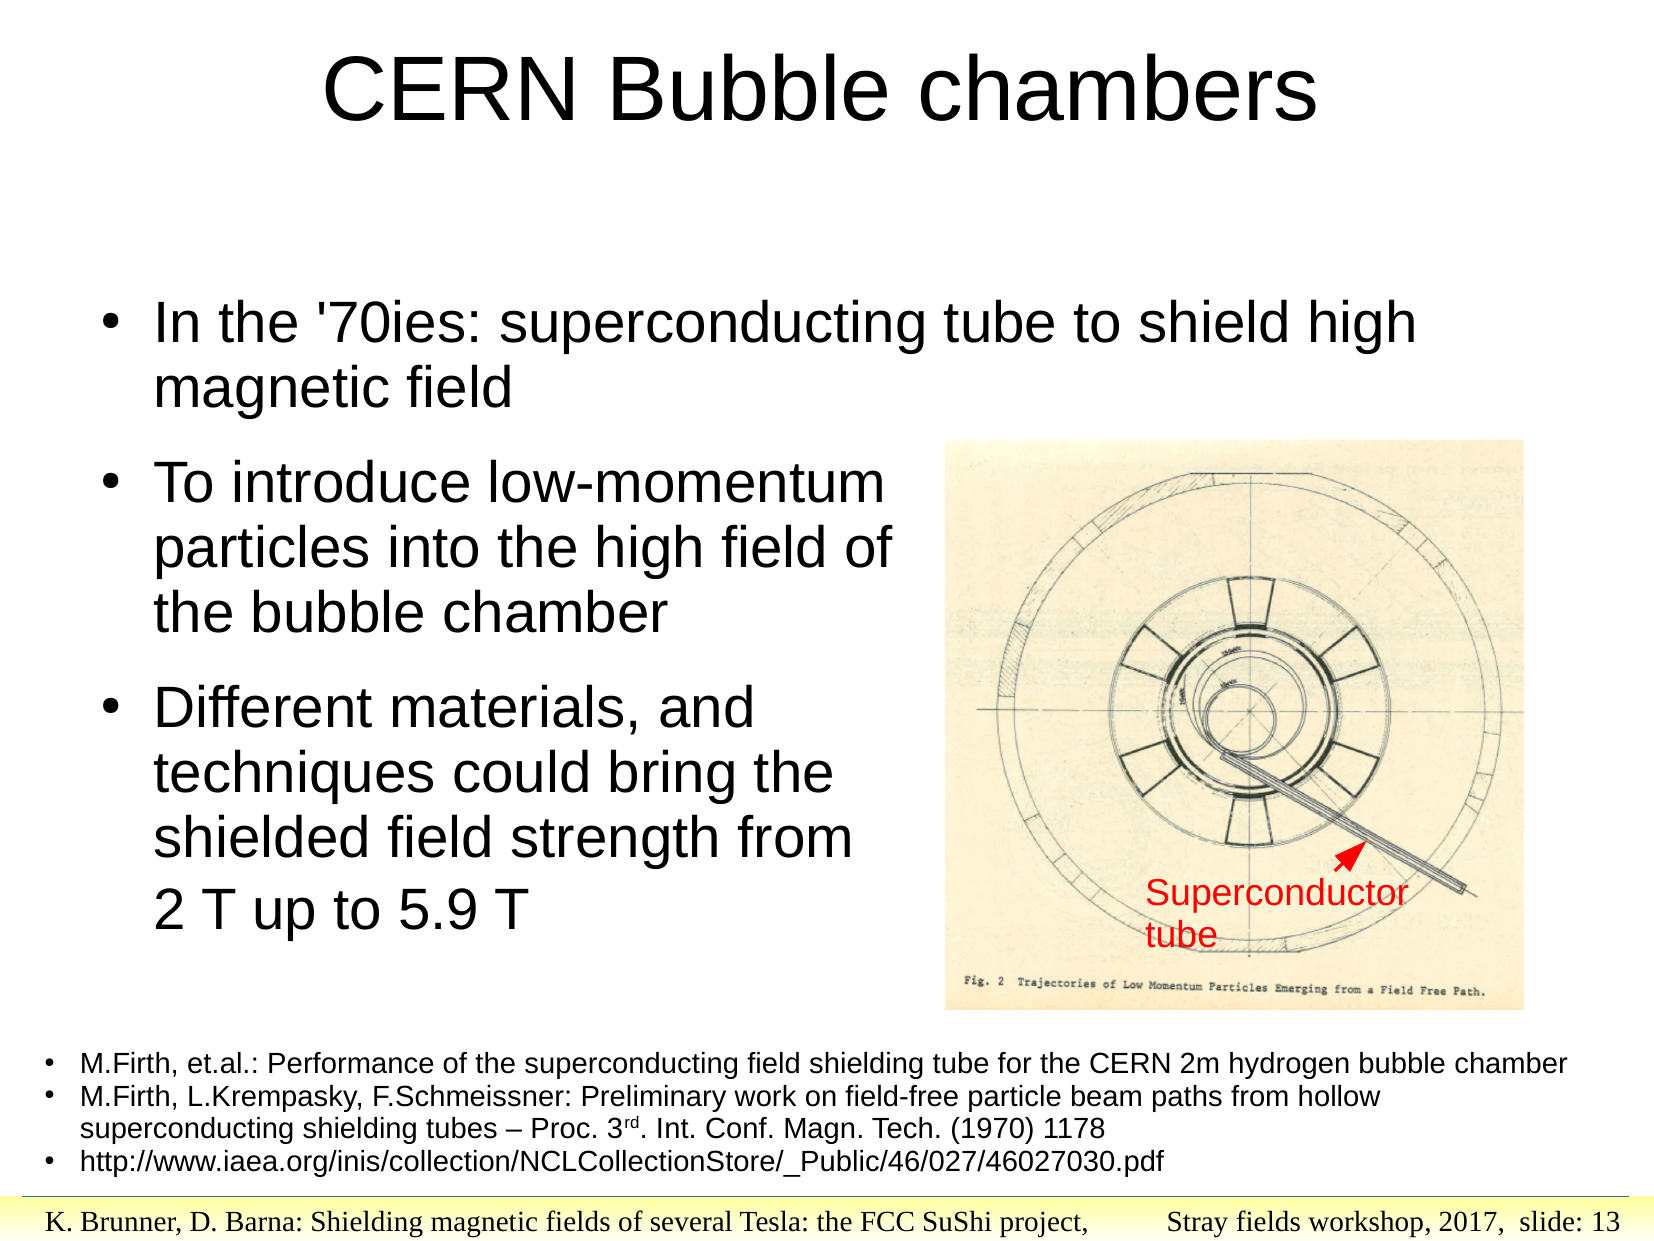

# CERN Bubble chambers
In the '70ies: superconducting tube to shield high magnetic field
To introduce low-momentum
particles into the high field of
the bubble chamber
Different materials, and
techniques could bring the
shielded field strength from
2 T up to 5.9 T
Superconductor tube
M.Firth, et.al.: Performance of the superconducting field shielding tube for the CERN 2m hydrogen bubble chamber
M.Firth, L.Krempasky, F.Schmeissner: Preliminary work on field-free particle beam paths from hollow superconducting shielding tubes – Proc. 3rd. Int. Conf. Magn. Tech. (1970) 1178
http://www.iaea.org/inis/collection/NCLCollectionStore/_Public/46/027/46027030.pdf